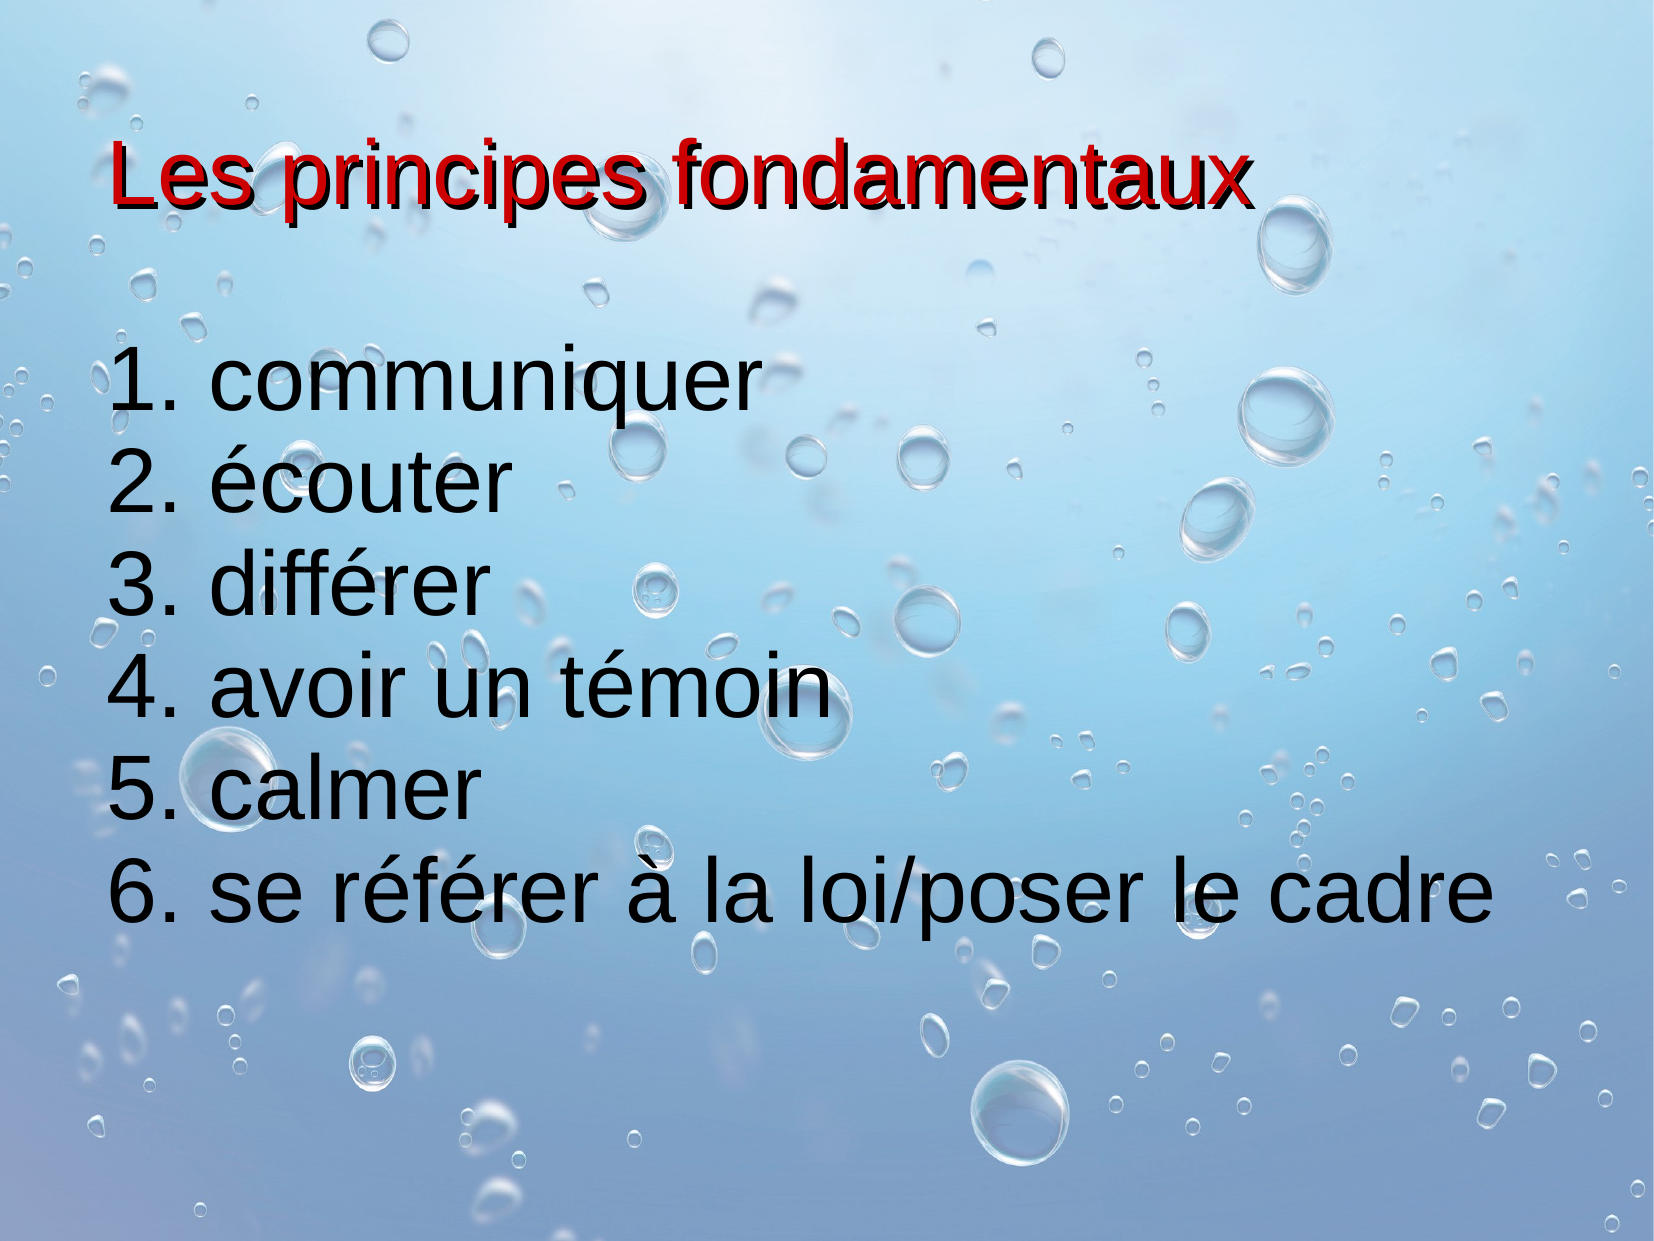

# Les principes fondamentaux 1. communiquer 2. écouter 3. différer 4. avoir un témoin 5. calmer 6. se référer à la loi/poser le cadre